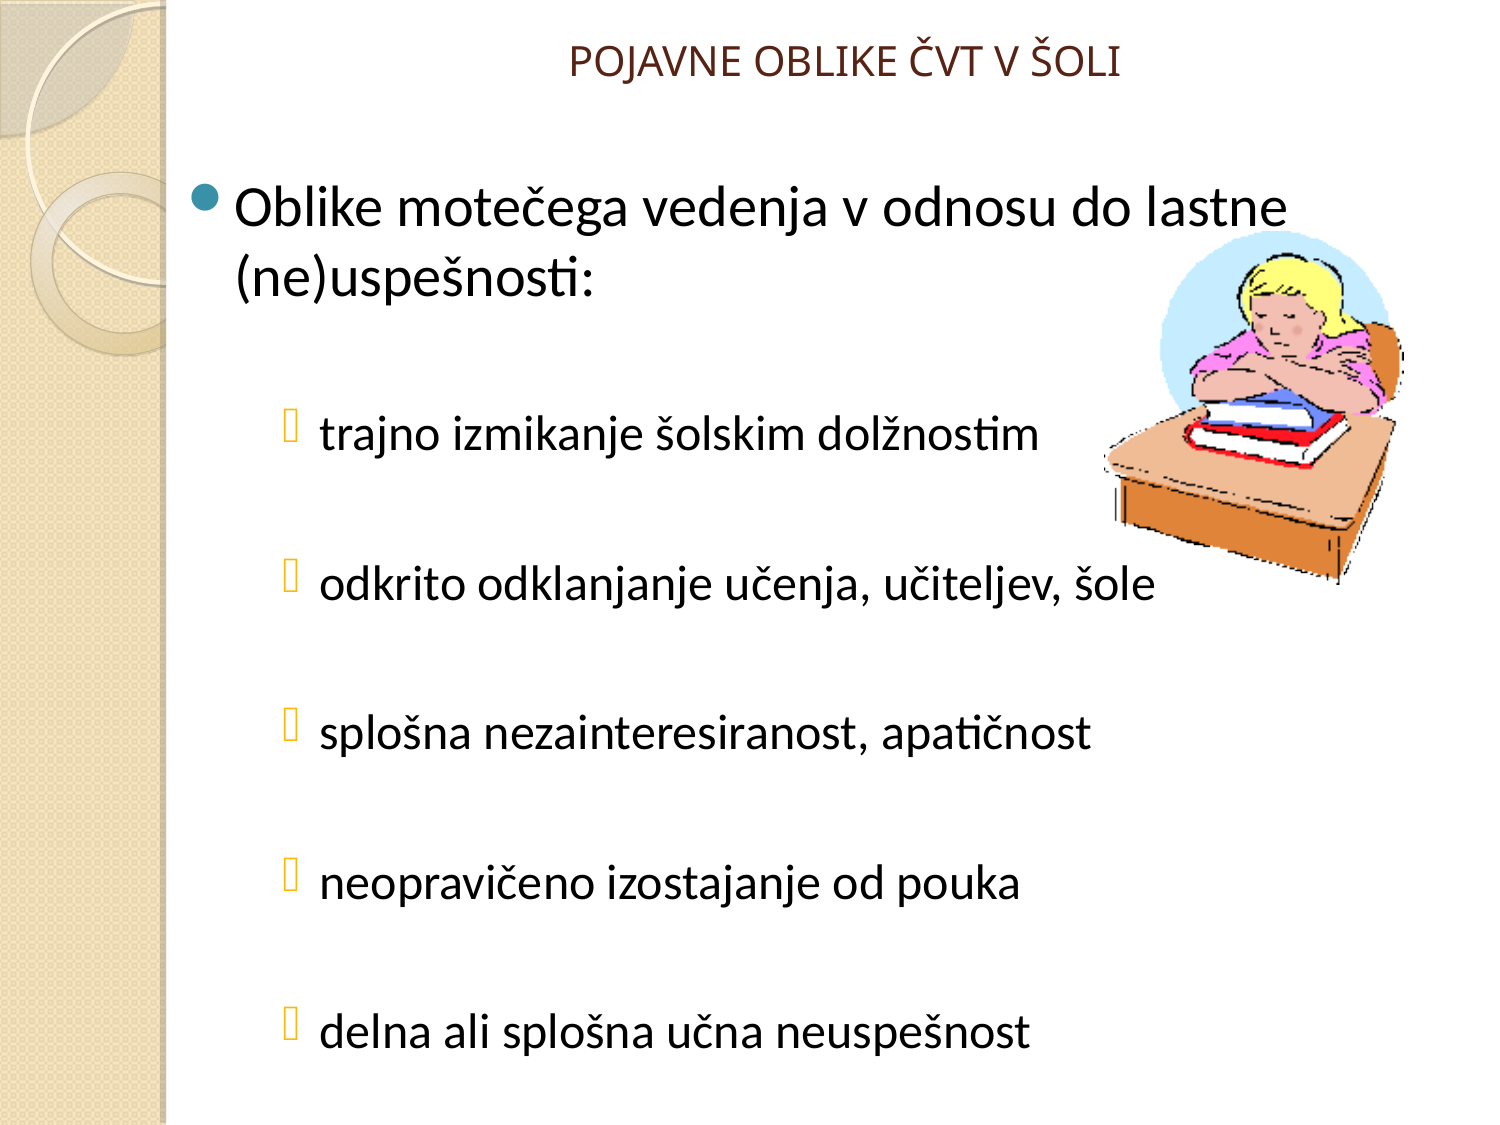

# POJAVNE OBLIKE ČVT V ŠOLI
Oblike motečega vedenja v odnosu do lastne (ne)uspešnosti:
trajno izmikanje šolskim dolžnostim
odkrito odklanjanje učenja, učiteljev, šole
splošna nezainteresiranost, apatičnost
neopravičeno izostajanje od pouka
delna ali splošna učna neuspešnost